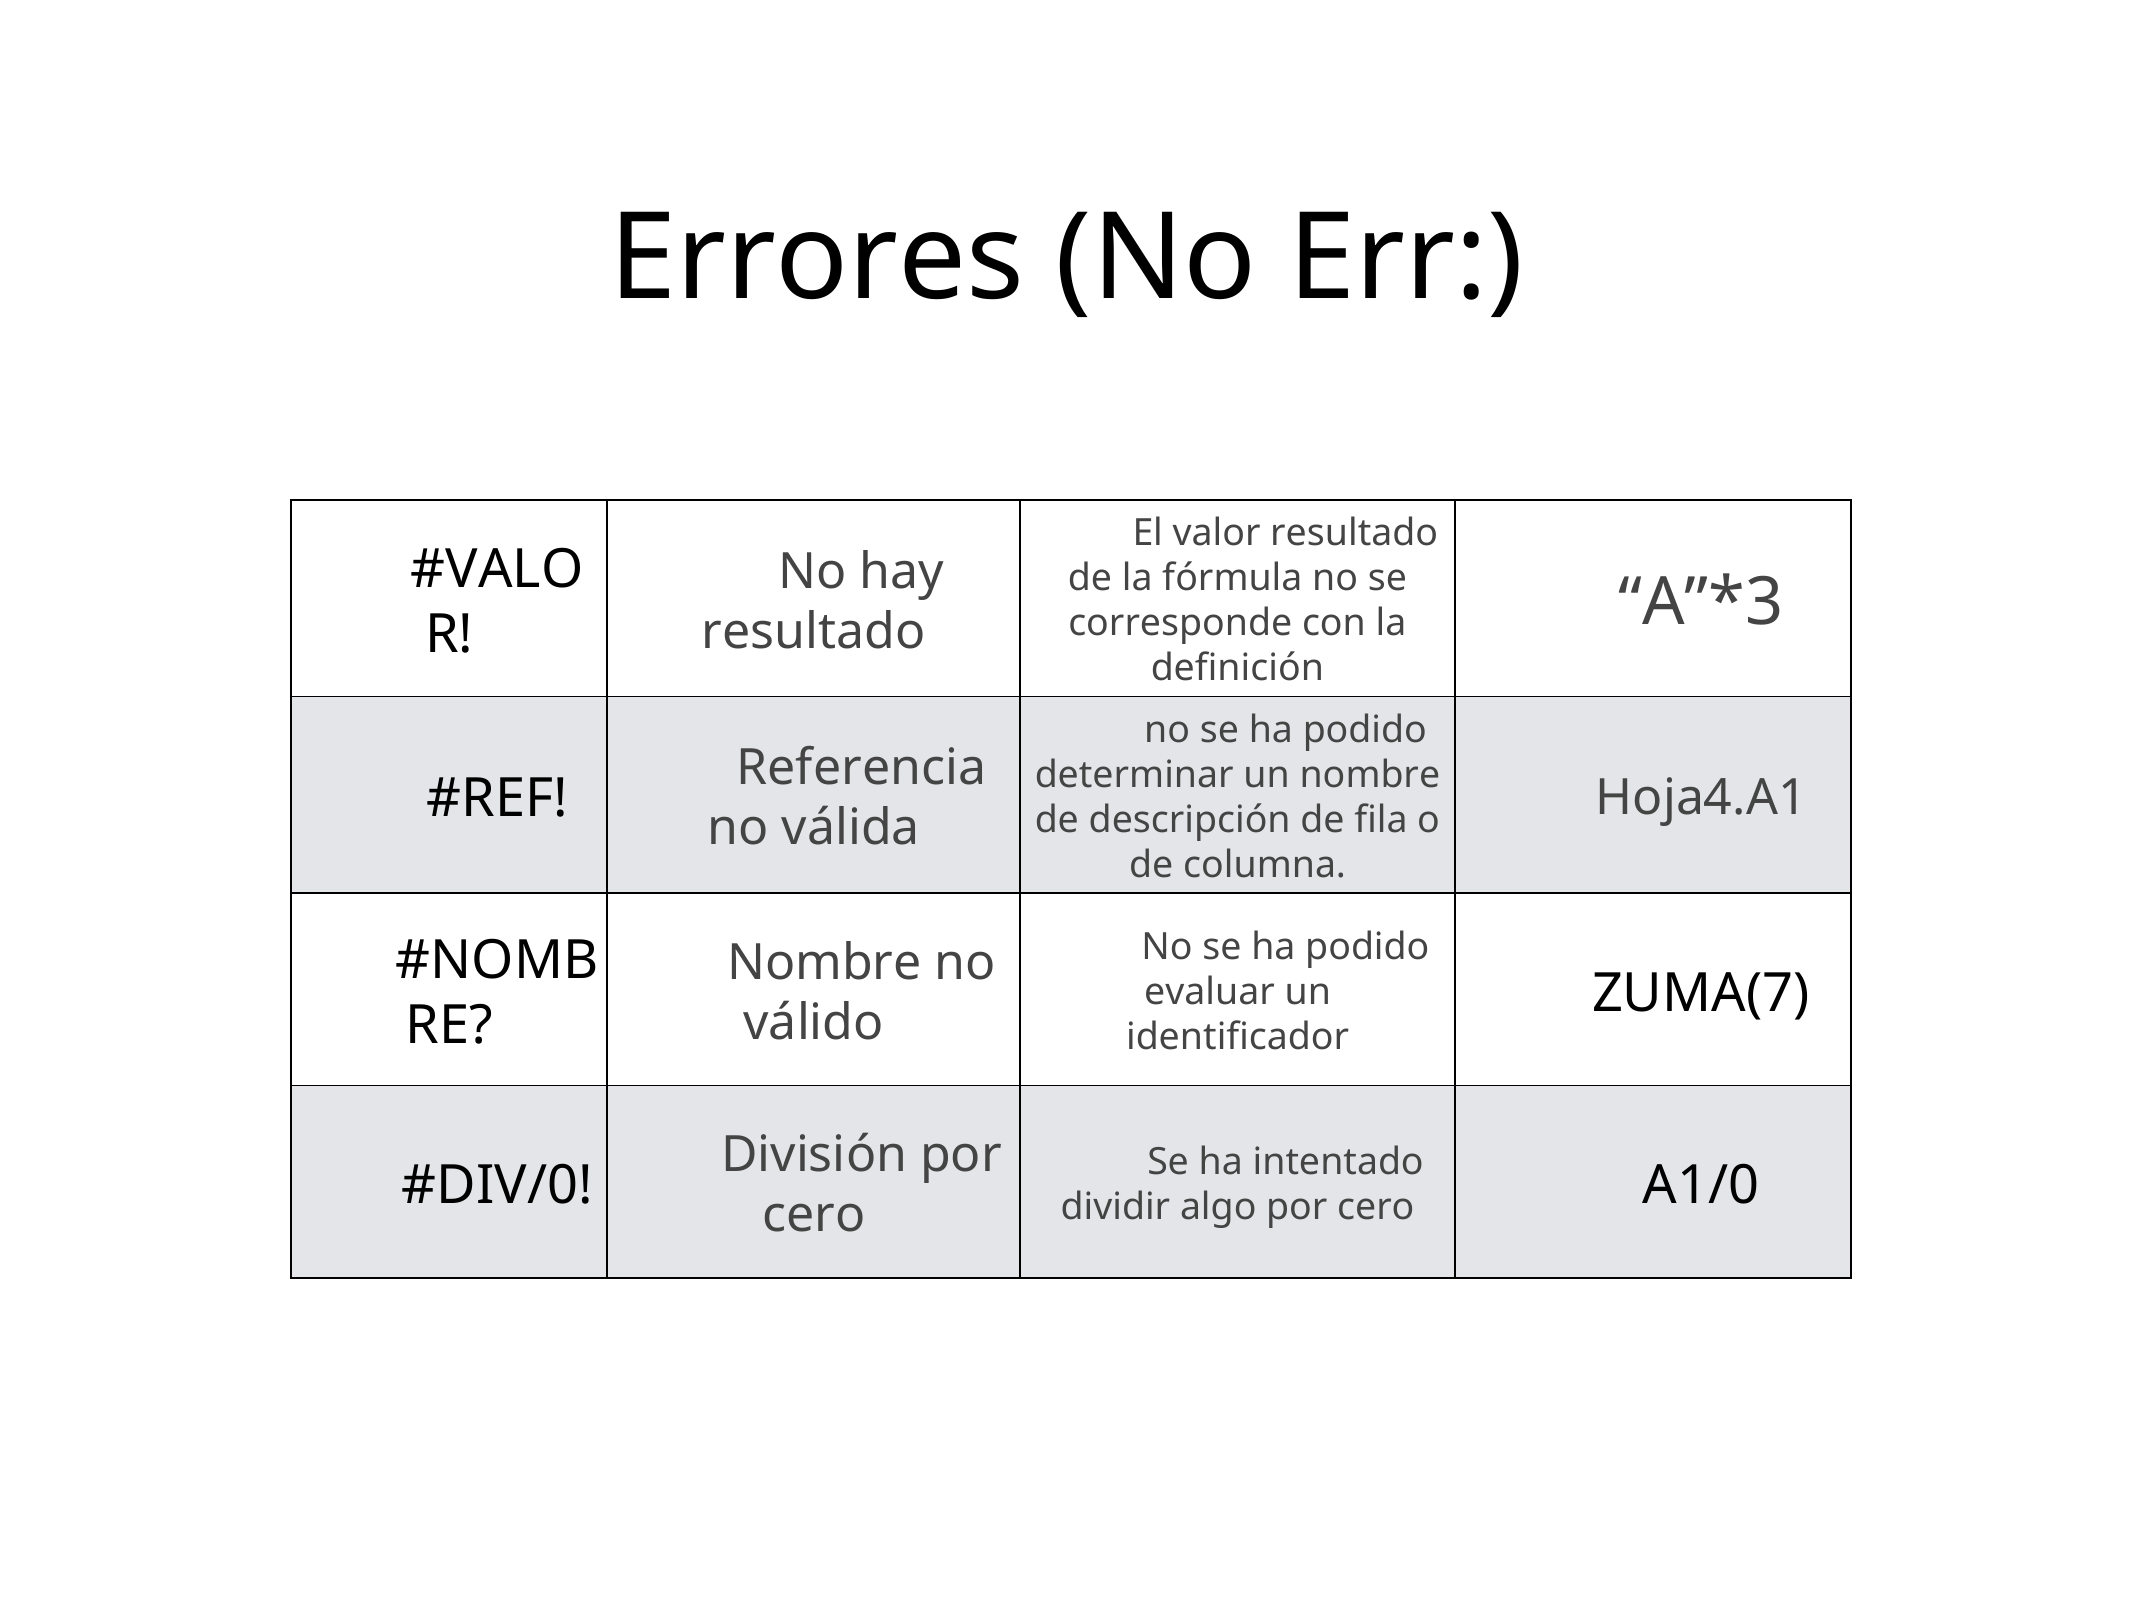

# Errores (No Err:)
| #VALOR! | No hay resultado | El valor resultado de la fórmula no se corresponde con la definición | “A”\*3 |
| --- | --- | --- | --- |
| #REF! | Referencia no válida | no se ha podido determinar un nombre de descripción de fila o de columna. | Hoja4.A1 |
| #NOMBRE? | Nombre no válido | No se ha podido evaluar un identificador | ZUMA(7) |
| #DIV/0! | División por cero | Se ha intentado dividir algo por cero | A1/0 |